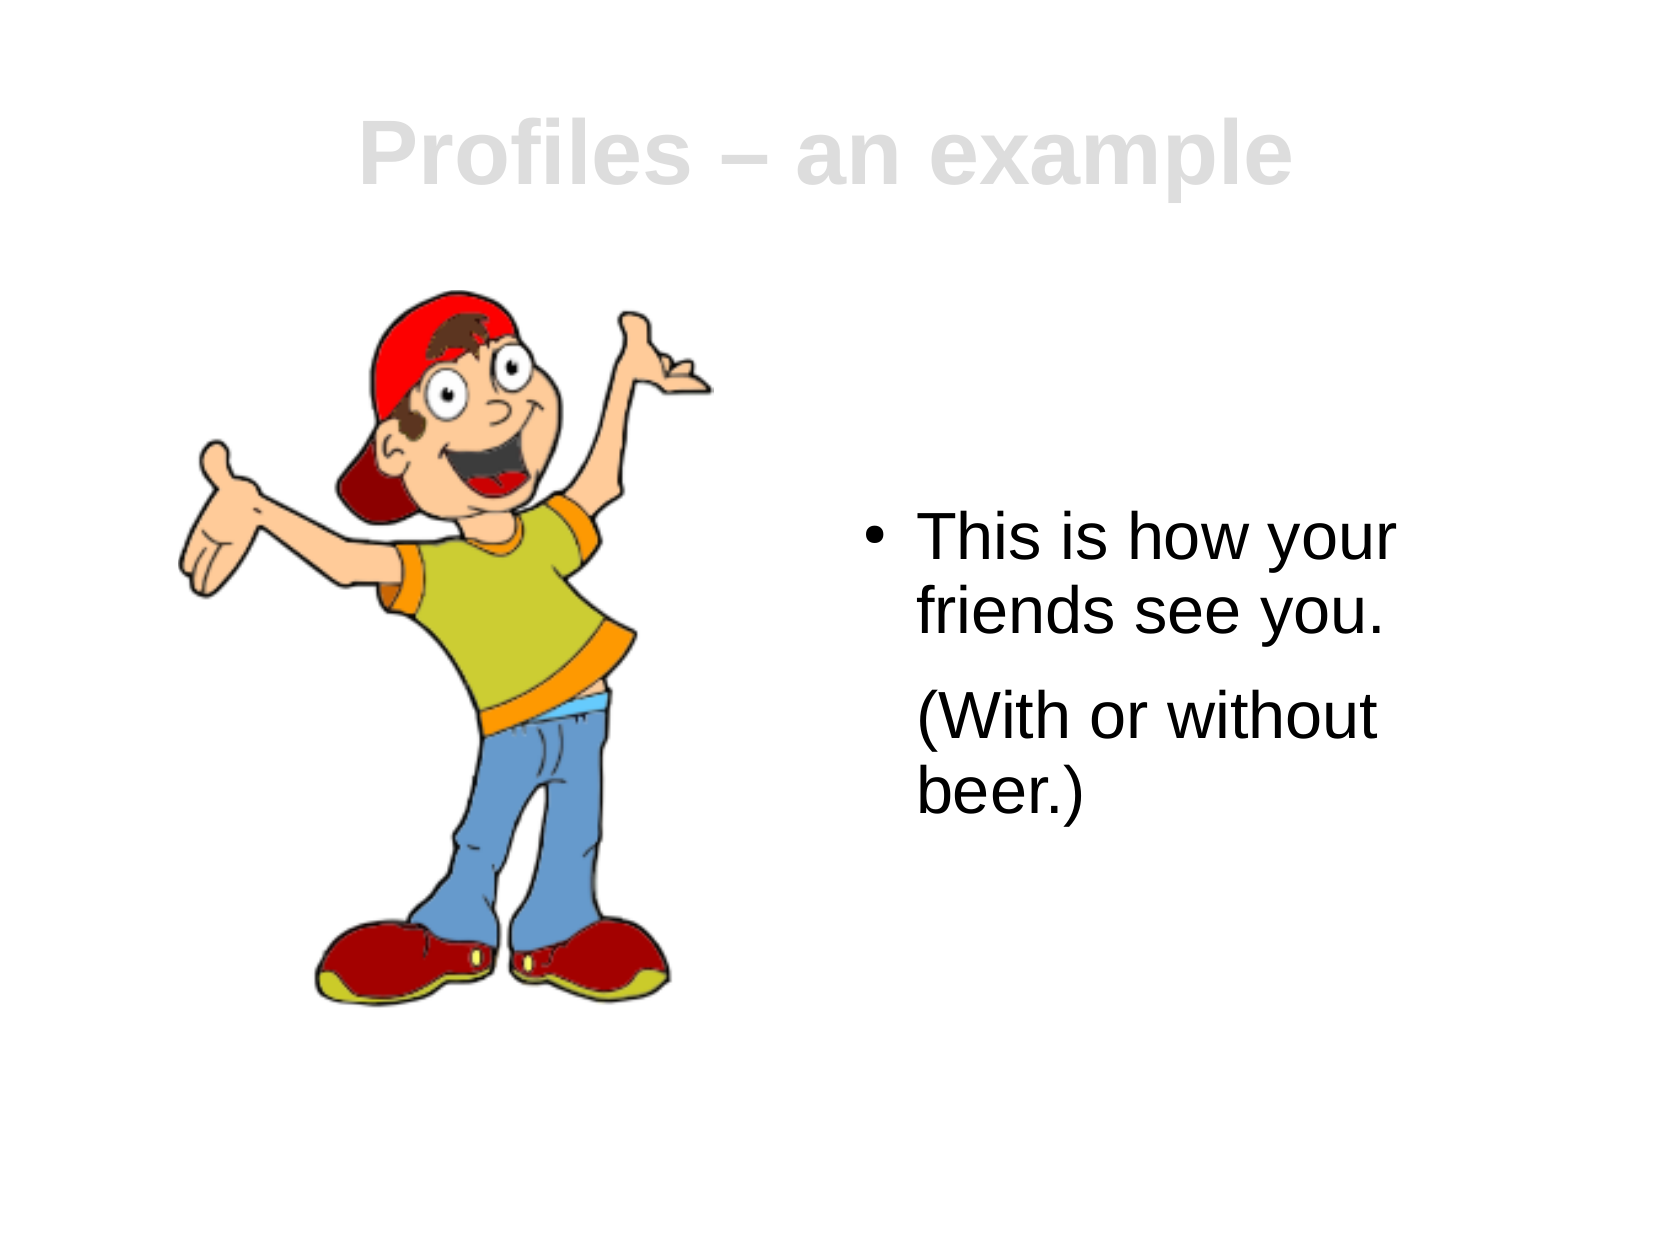

# Profiles – an example
This is how your friends see you.
(With or without beer.)